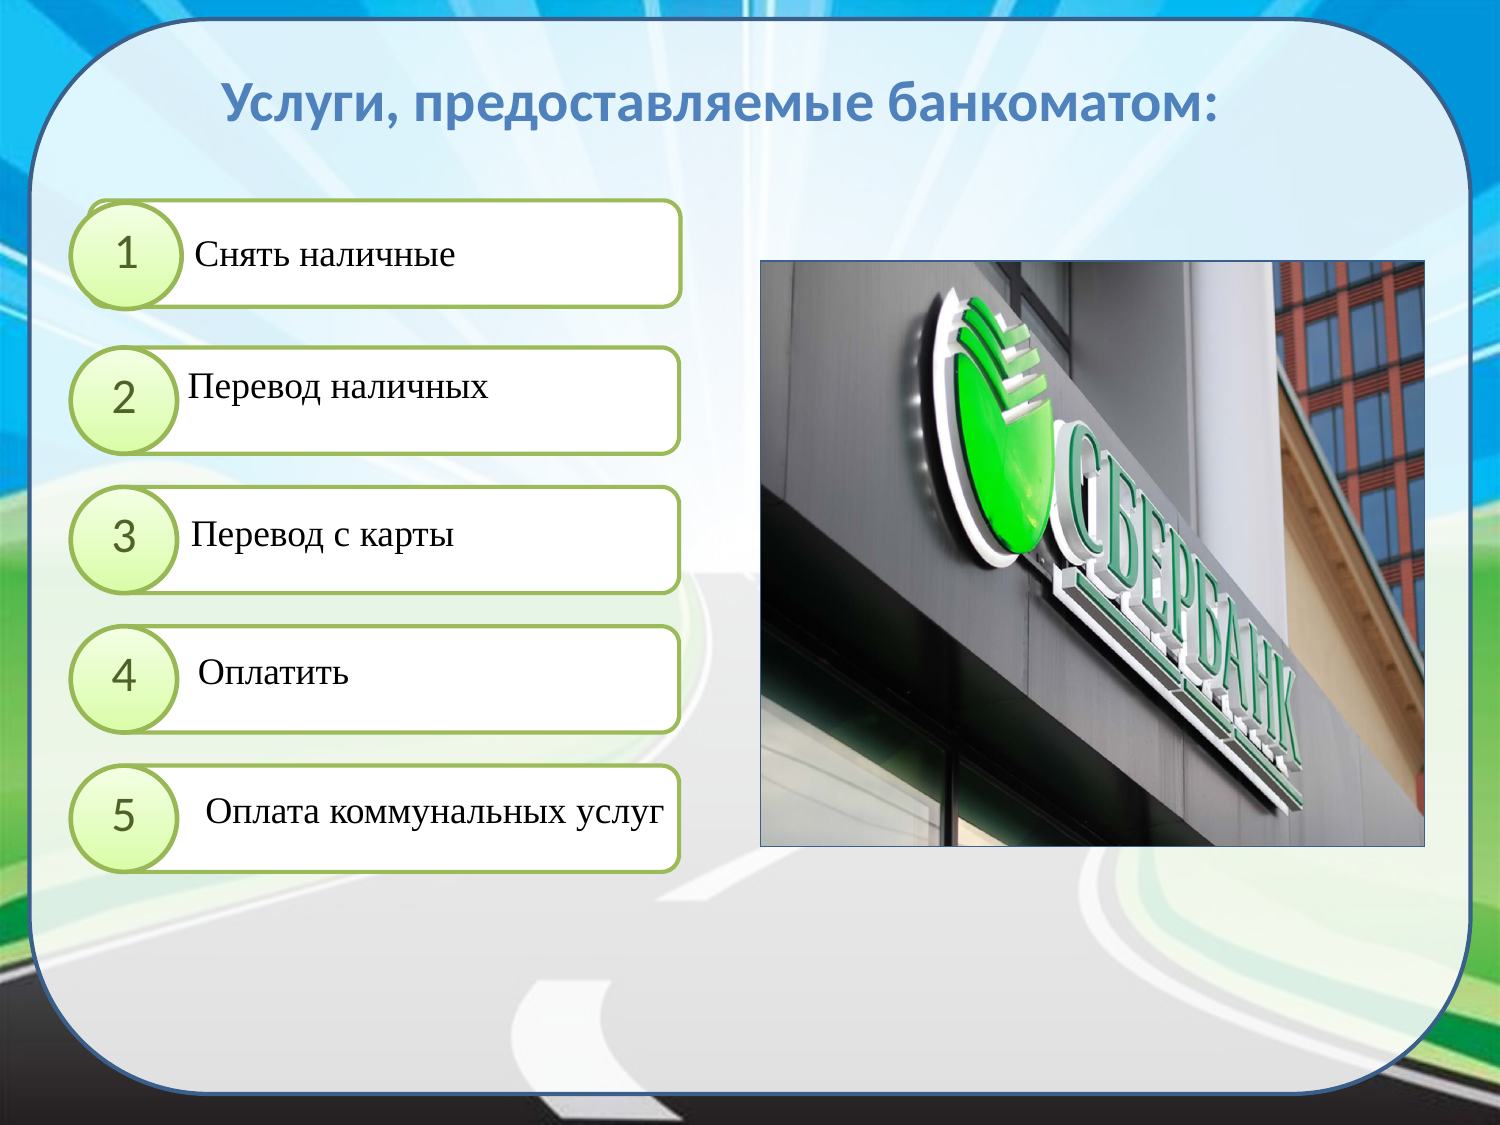

Услуги, предоставляемые банкоматом:
 Снять наличные
1
2
Перевод наличных
3
Любое изображение по теме проекта.
(Рамку можно удалить)
Перевод с карты
4
Оплатить
5
Оплата коммунальных услуг